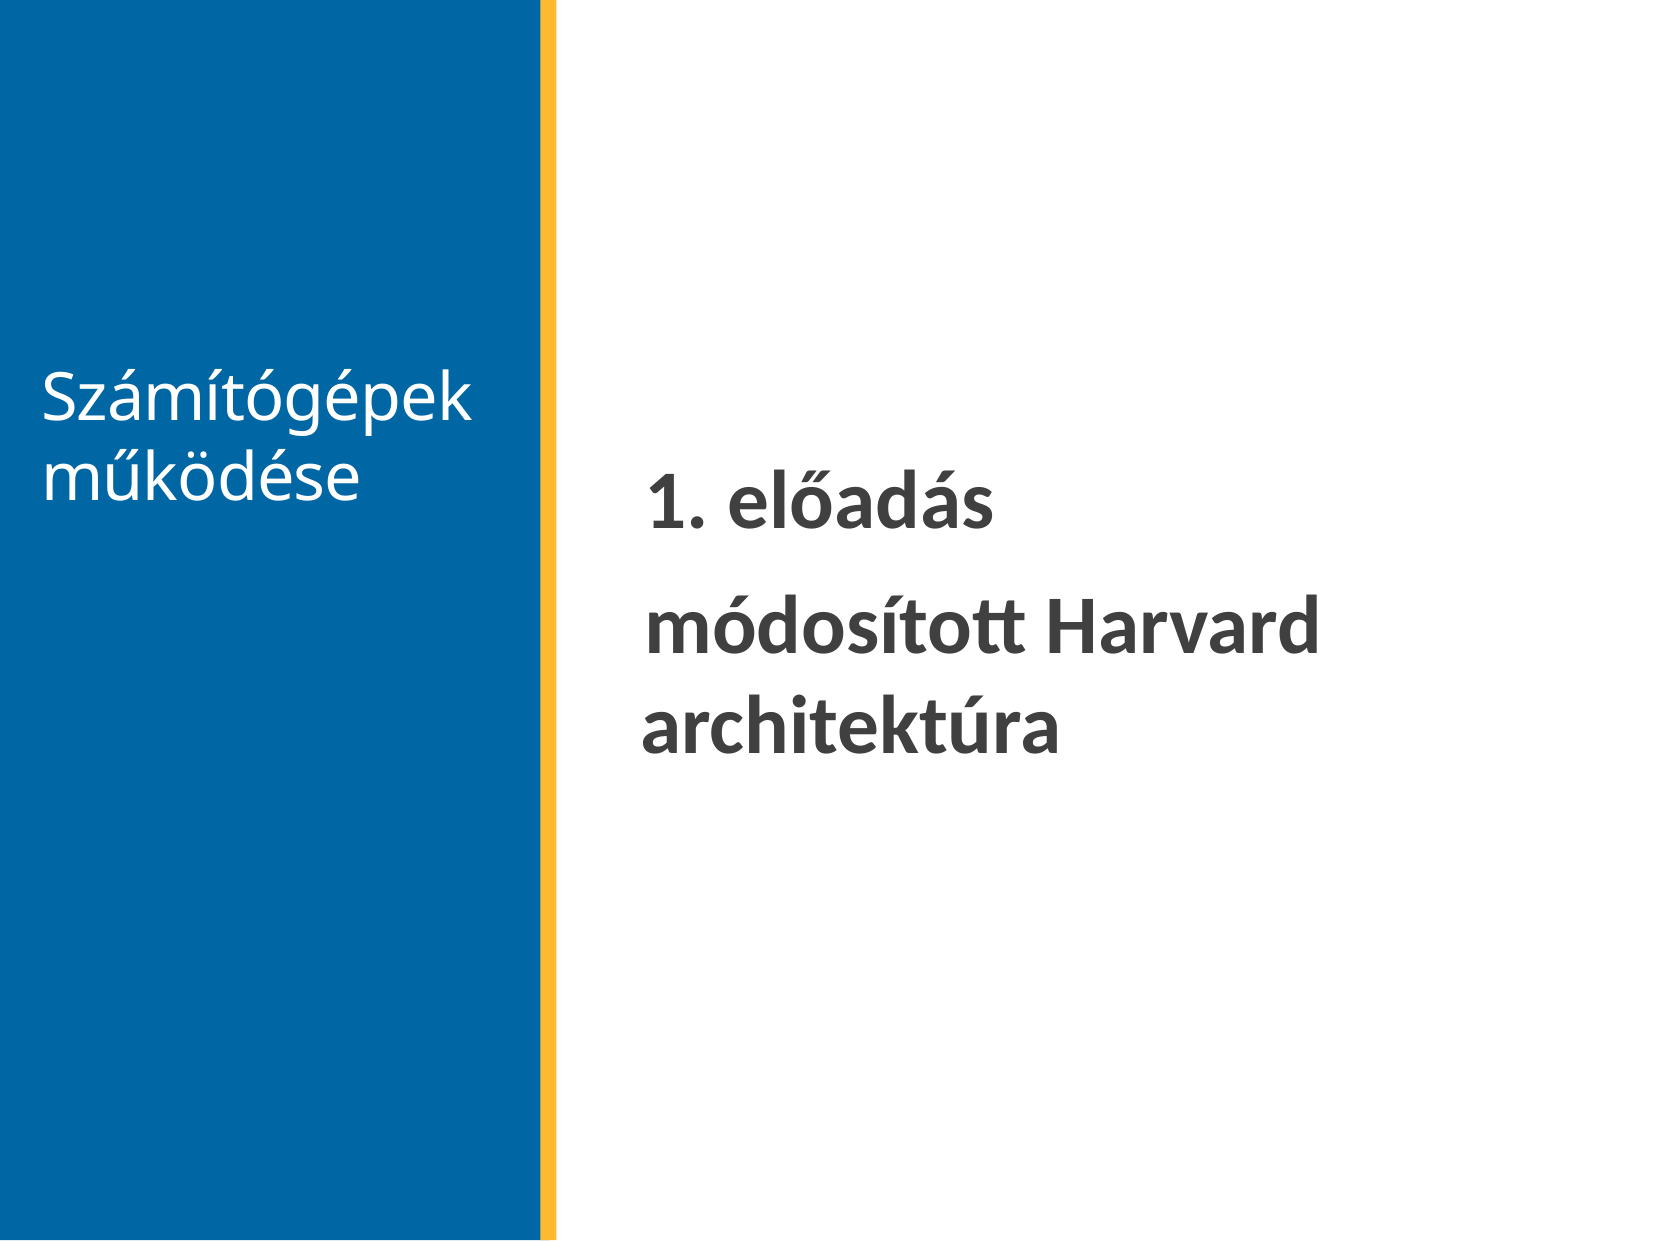

# Számítógépek működése
1. előadás
módosított Harvard architektúra